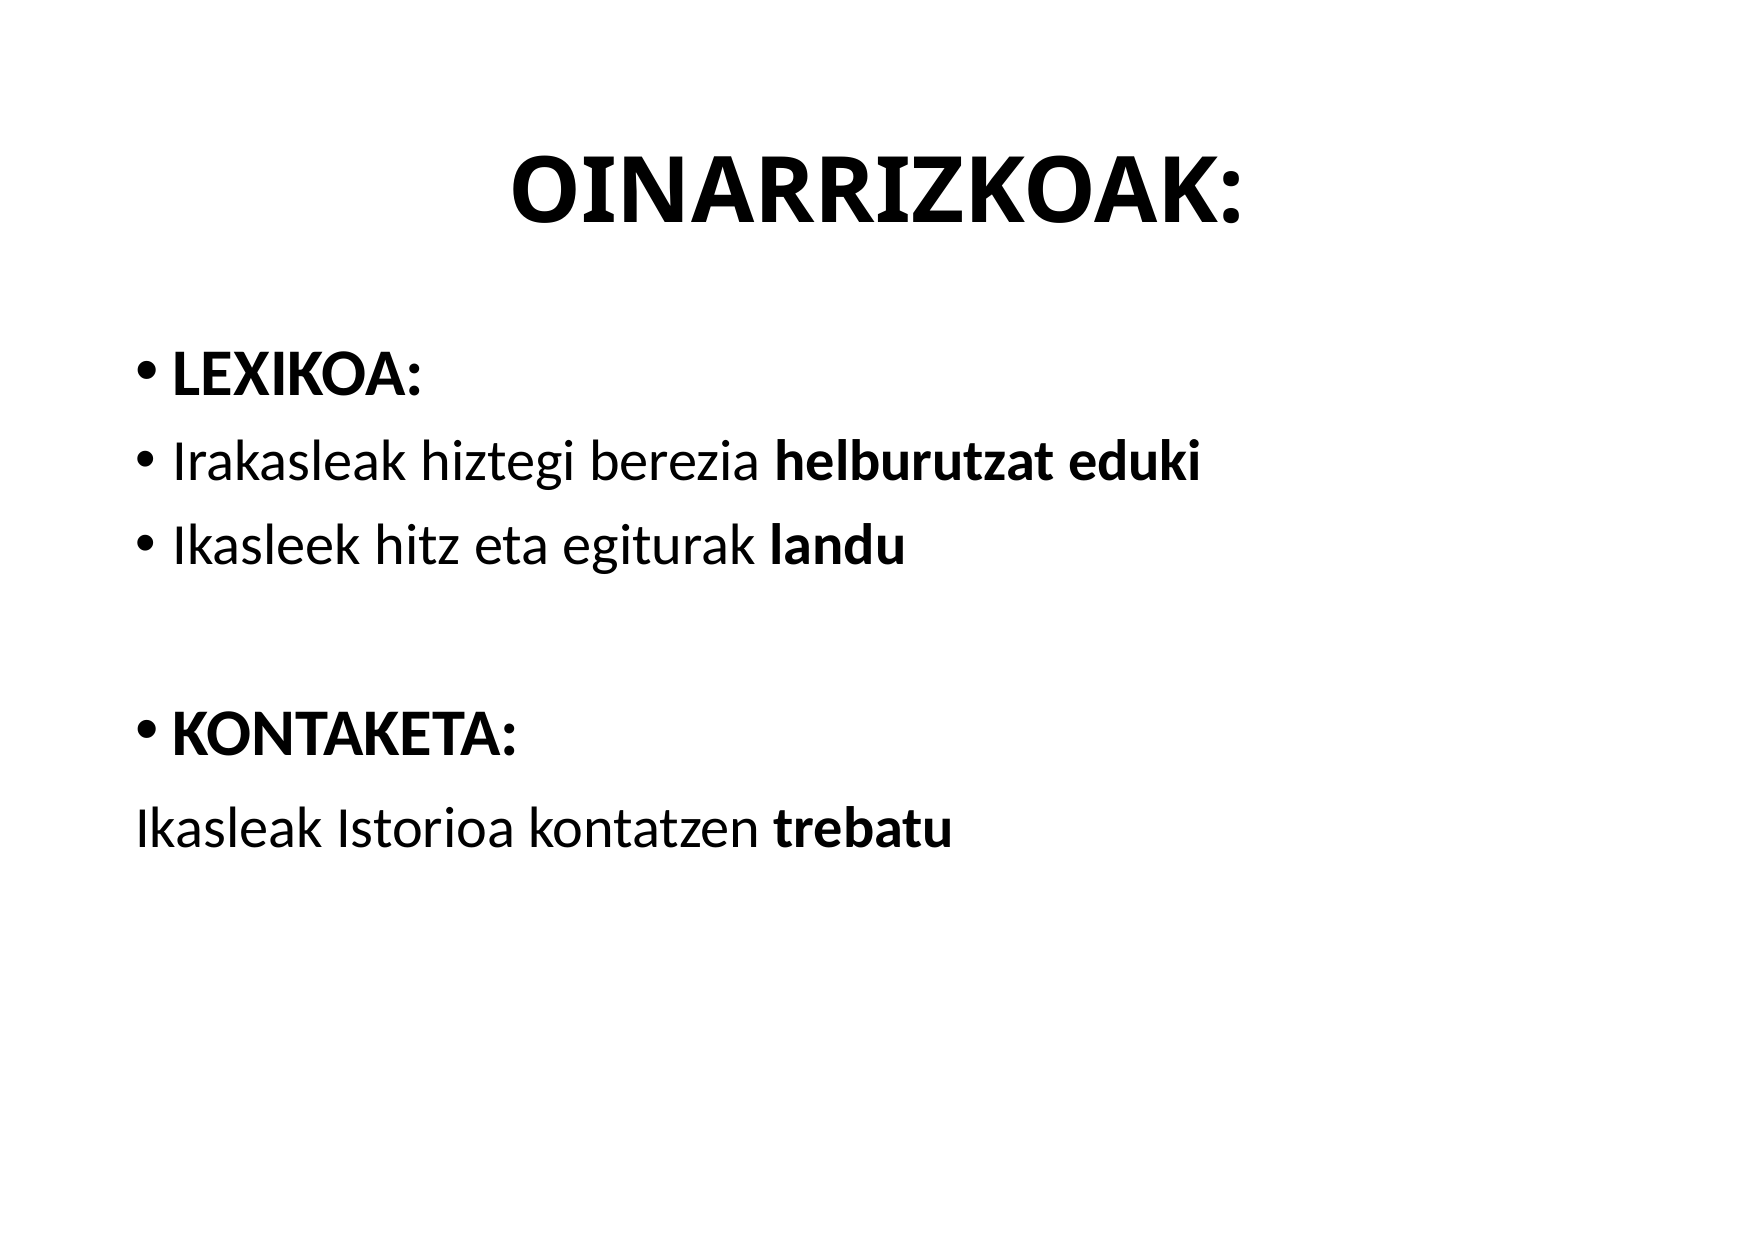

OINARRIZKOAK:
LEXIKOA:
Irakasleak hiztegi berezia helburutzat eduki
Ikasleek hitz eta egiturak landu
KONTAKETA:
Ikasleak Istorioa kontatzen trebatu